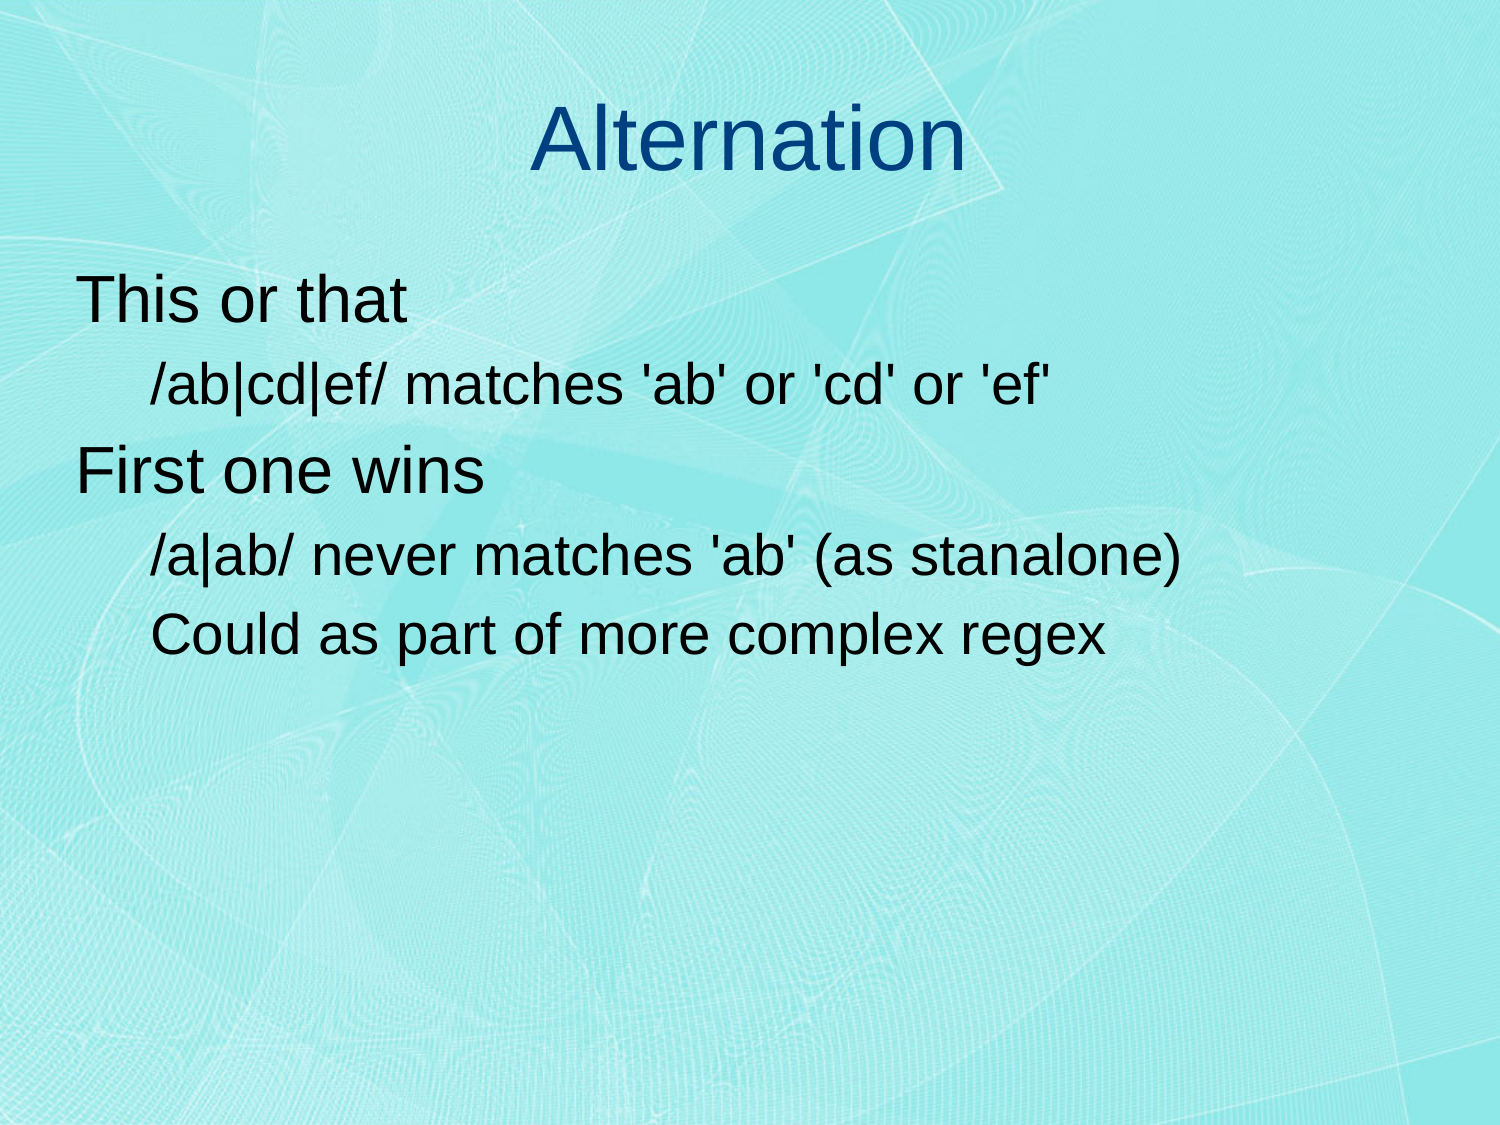

# Alternation
This or that
/ab|cd|ef/ matches 'ab' or 'cd' or 'ef'
First one wins
/a|ab/ never matches 'ab' (as stanalone)
Could as part of more complex regex